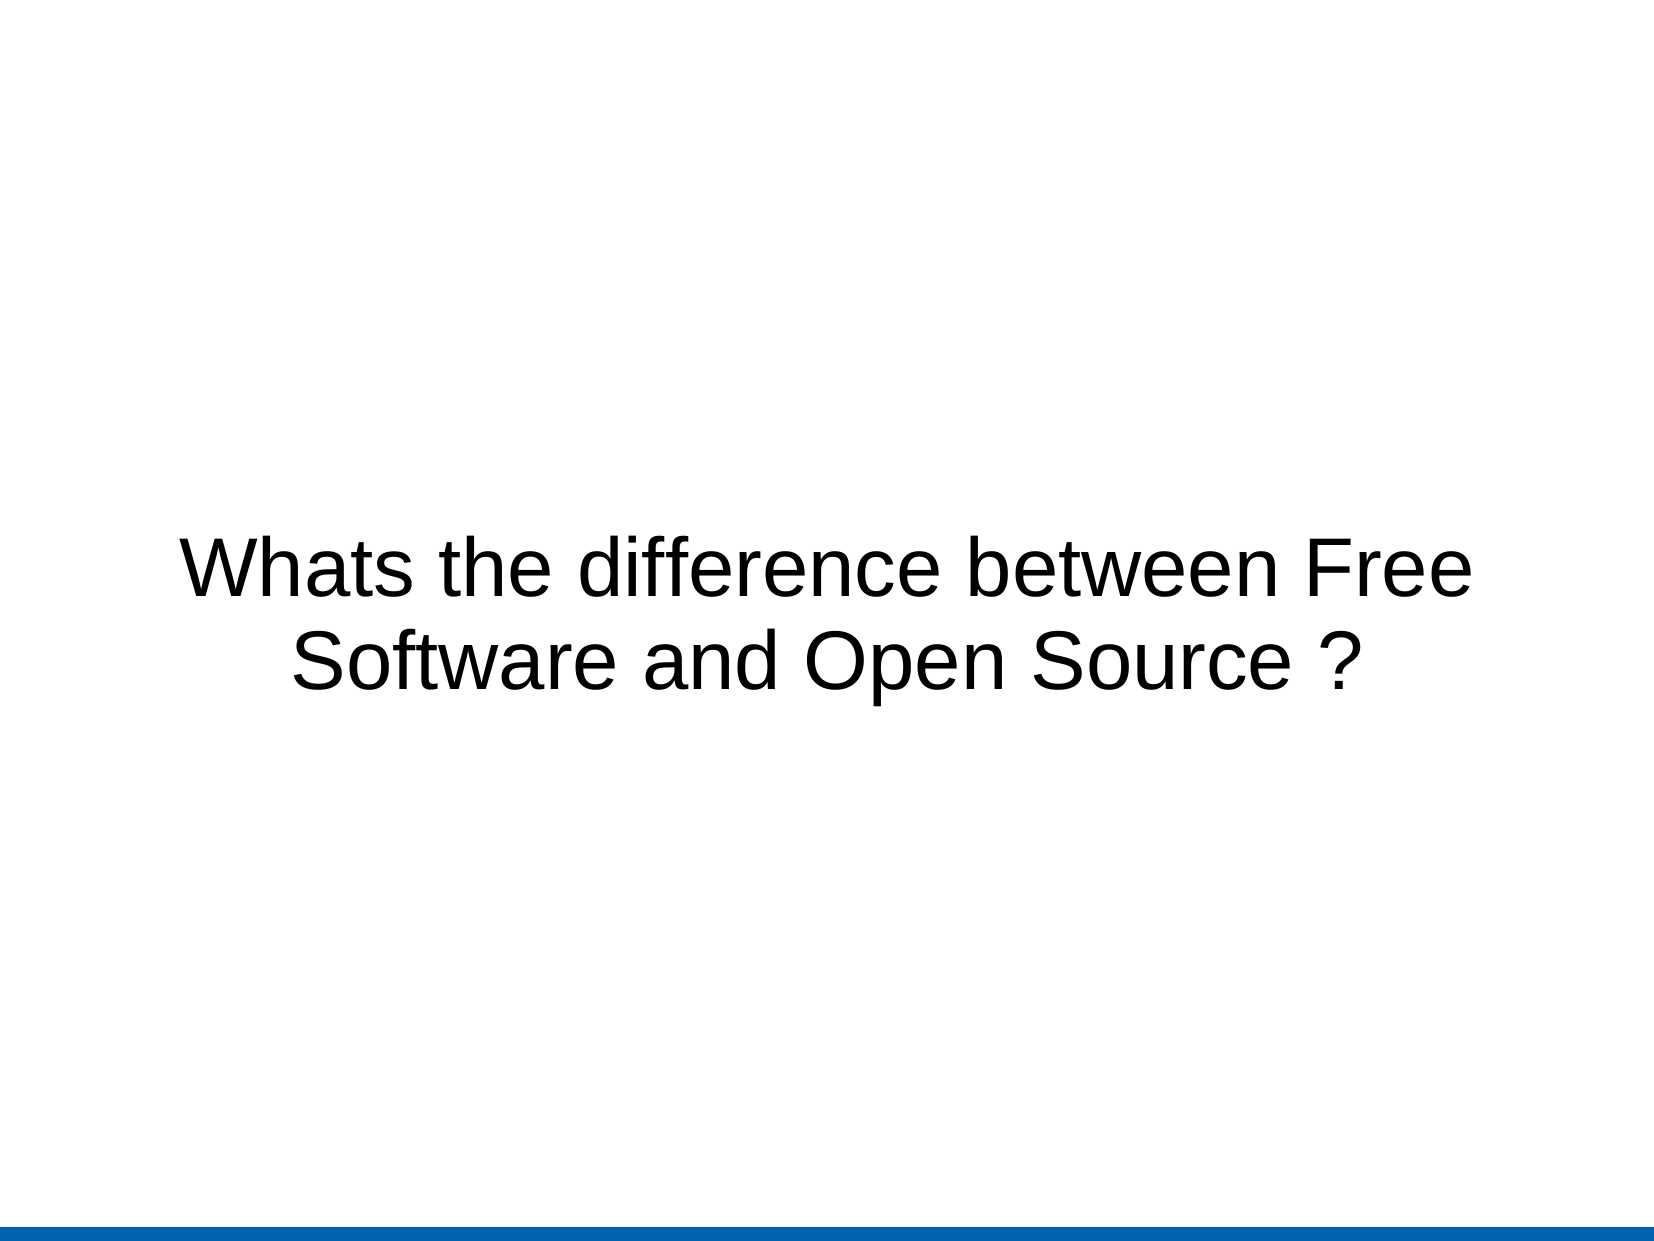

# Whats the difference between Free Software and Open Source ?